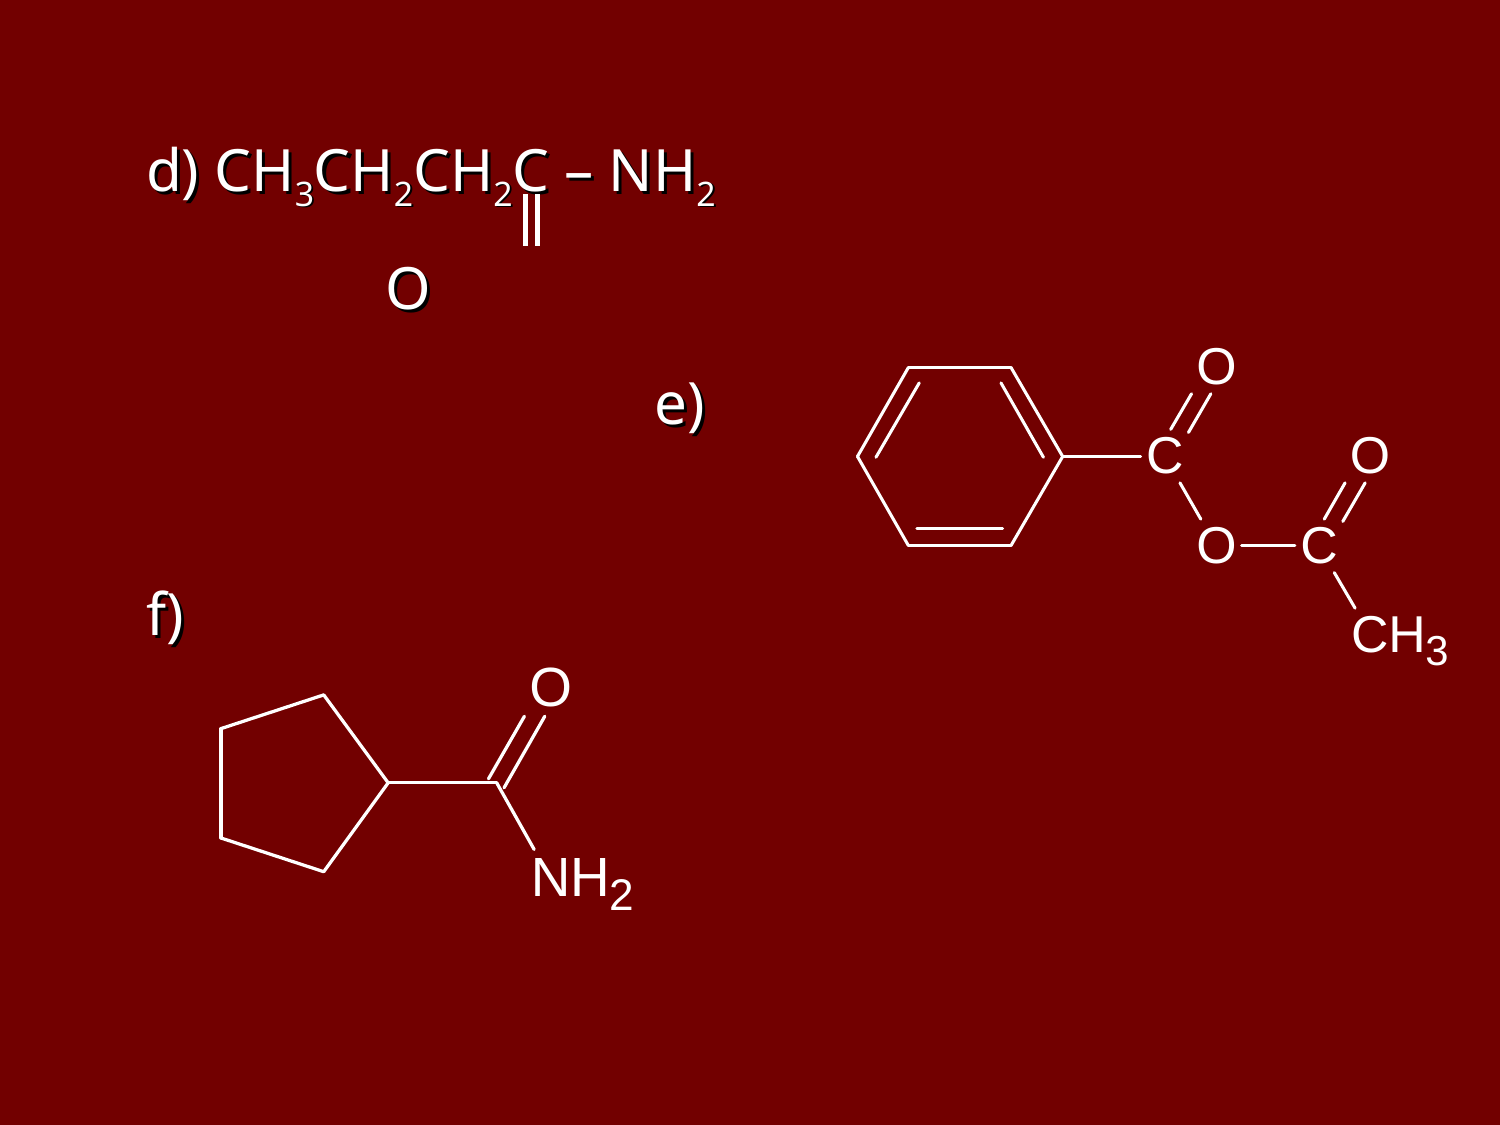

#
	d) CH3CH2CH2C – NH2
 O
 e)
	f)